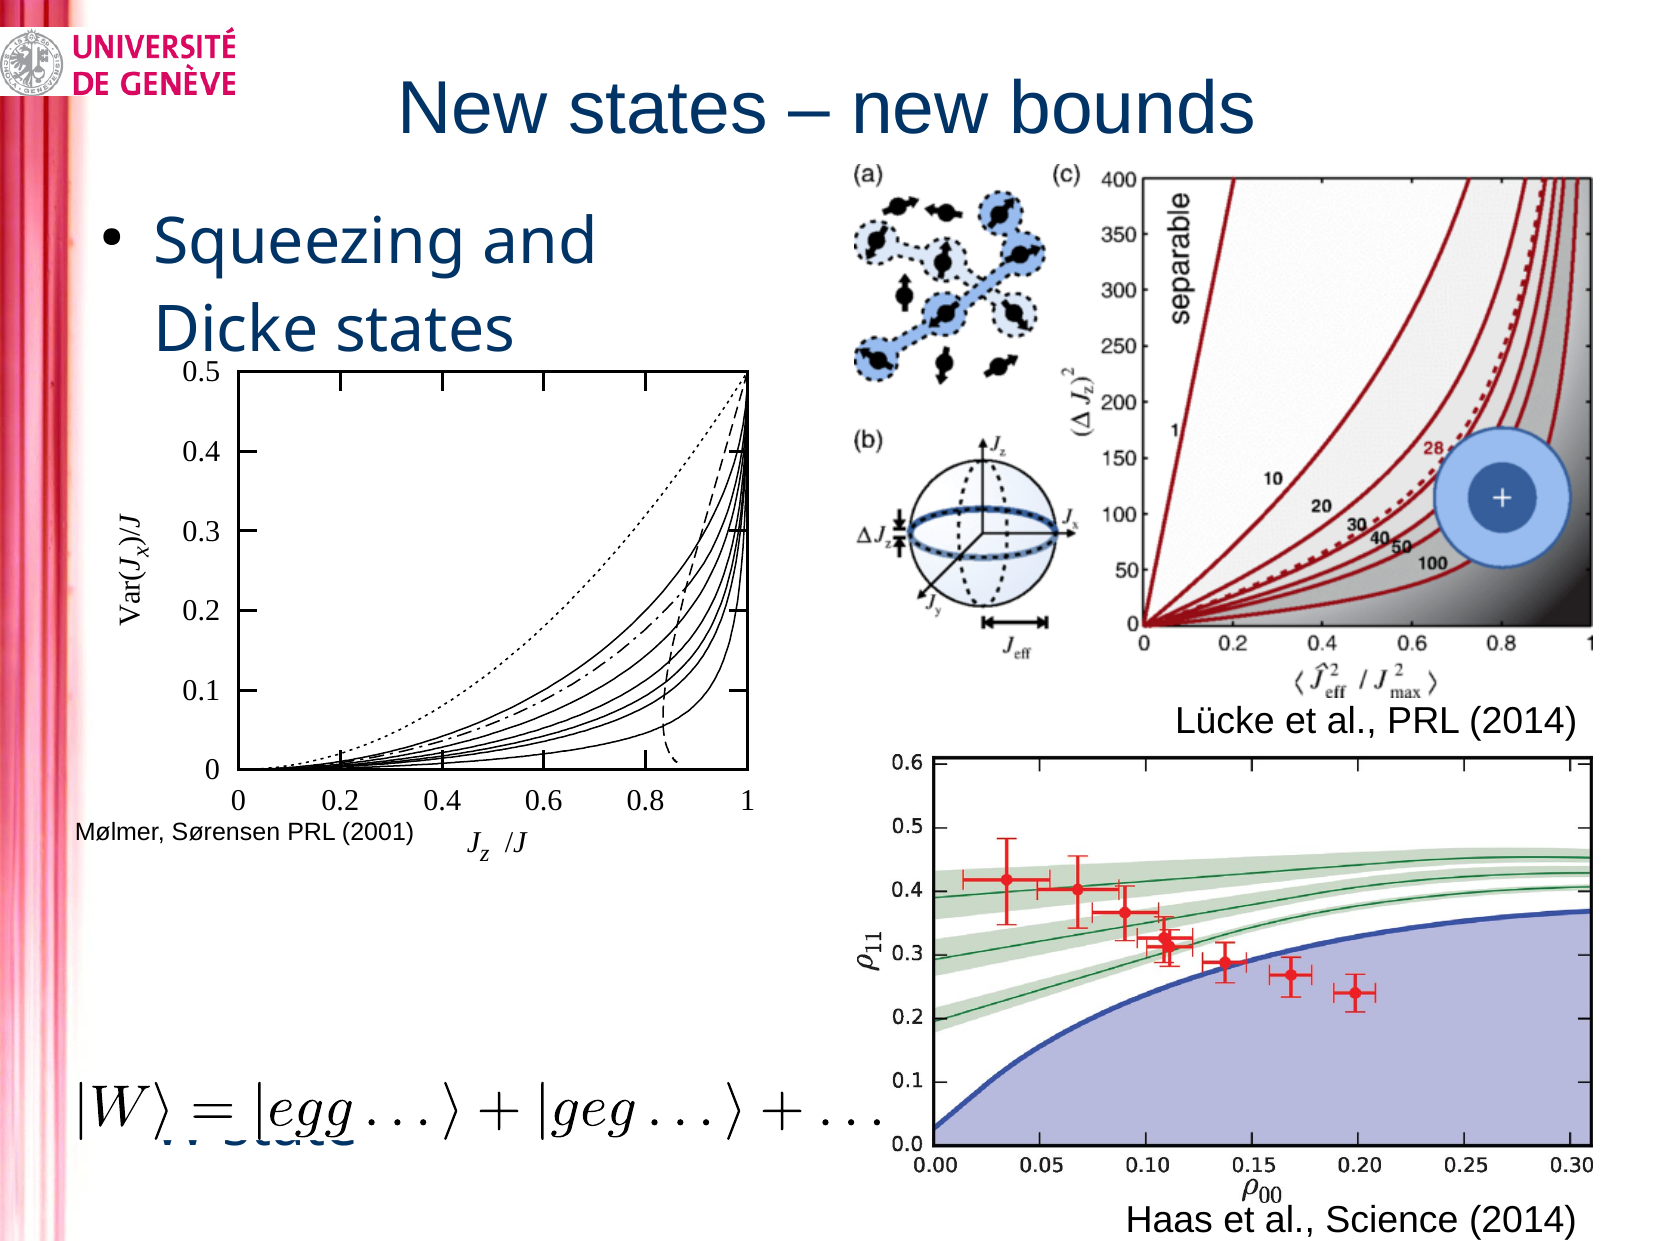

# New states – new bounds
Squeezing and
Dicke states
W state
Lücke et al., PRL (2014)
Mølmer, Sørensen PRL (2001)
Haas et al., Science (2014)